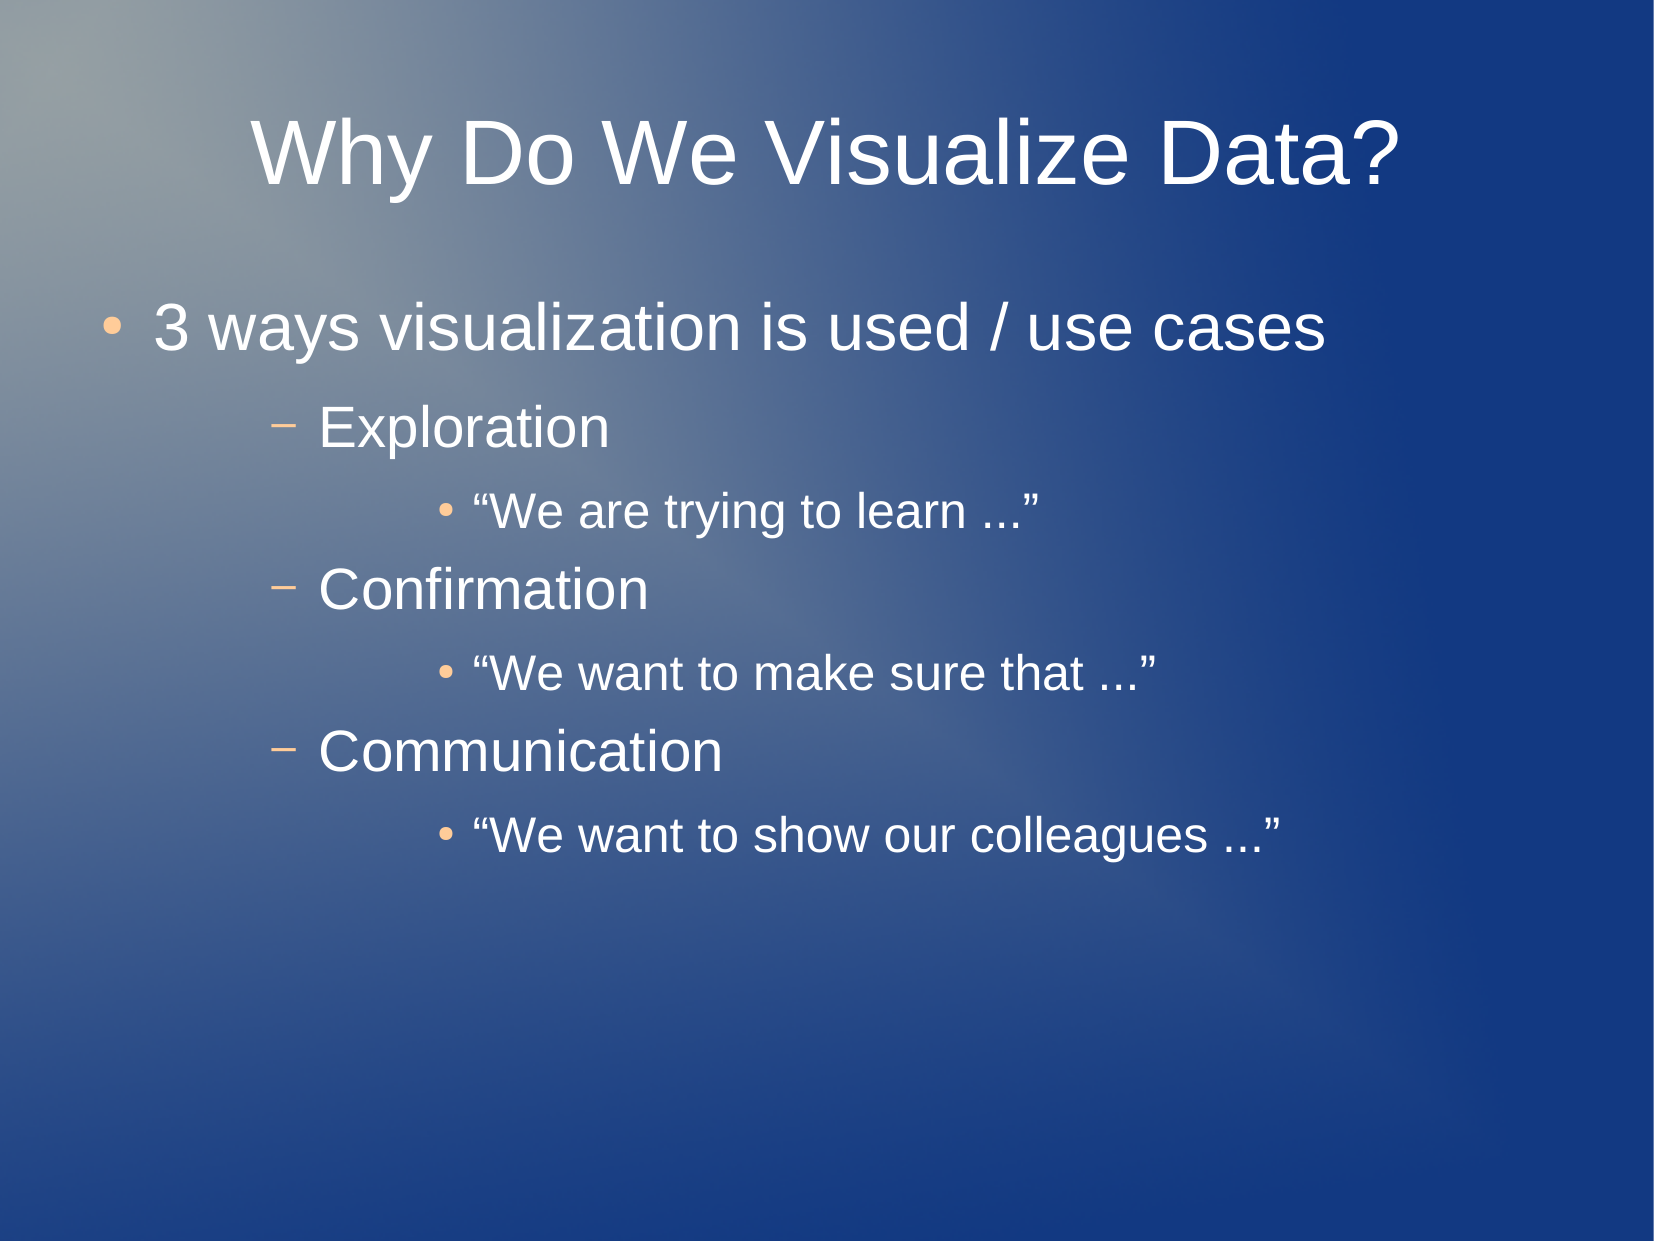

# Why Do We Visualize Data?
3 ways visualization is used / use cases
Exploration
“We are trying to learn ...”
Confirmation
“We want to make sure that ...”
Communication
“We want to show our colleagues ...”